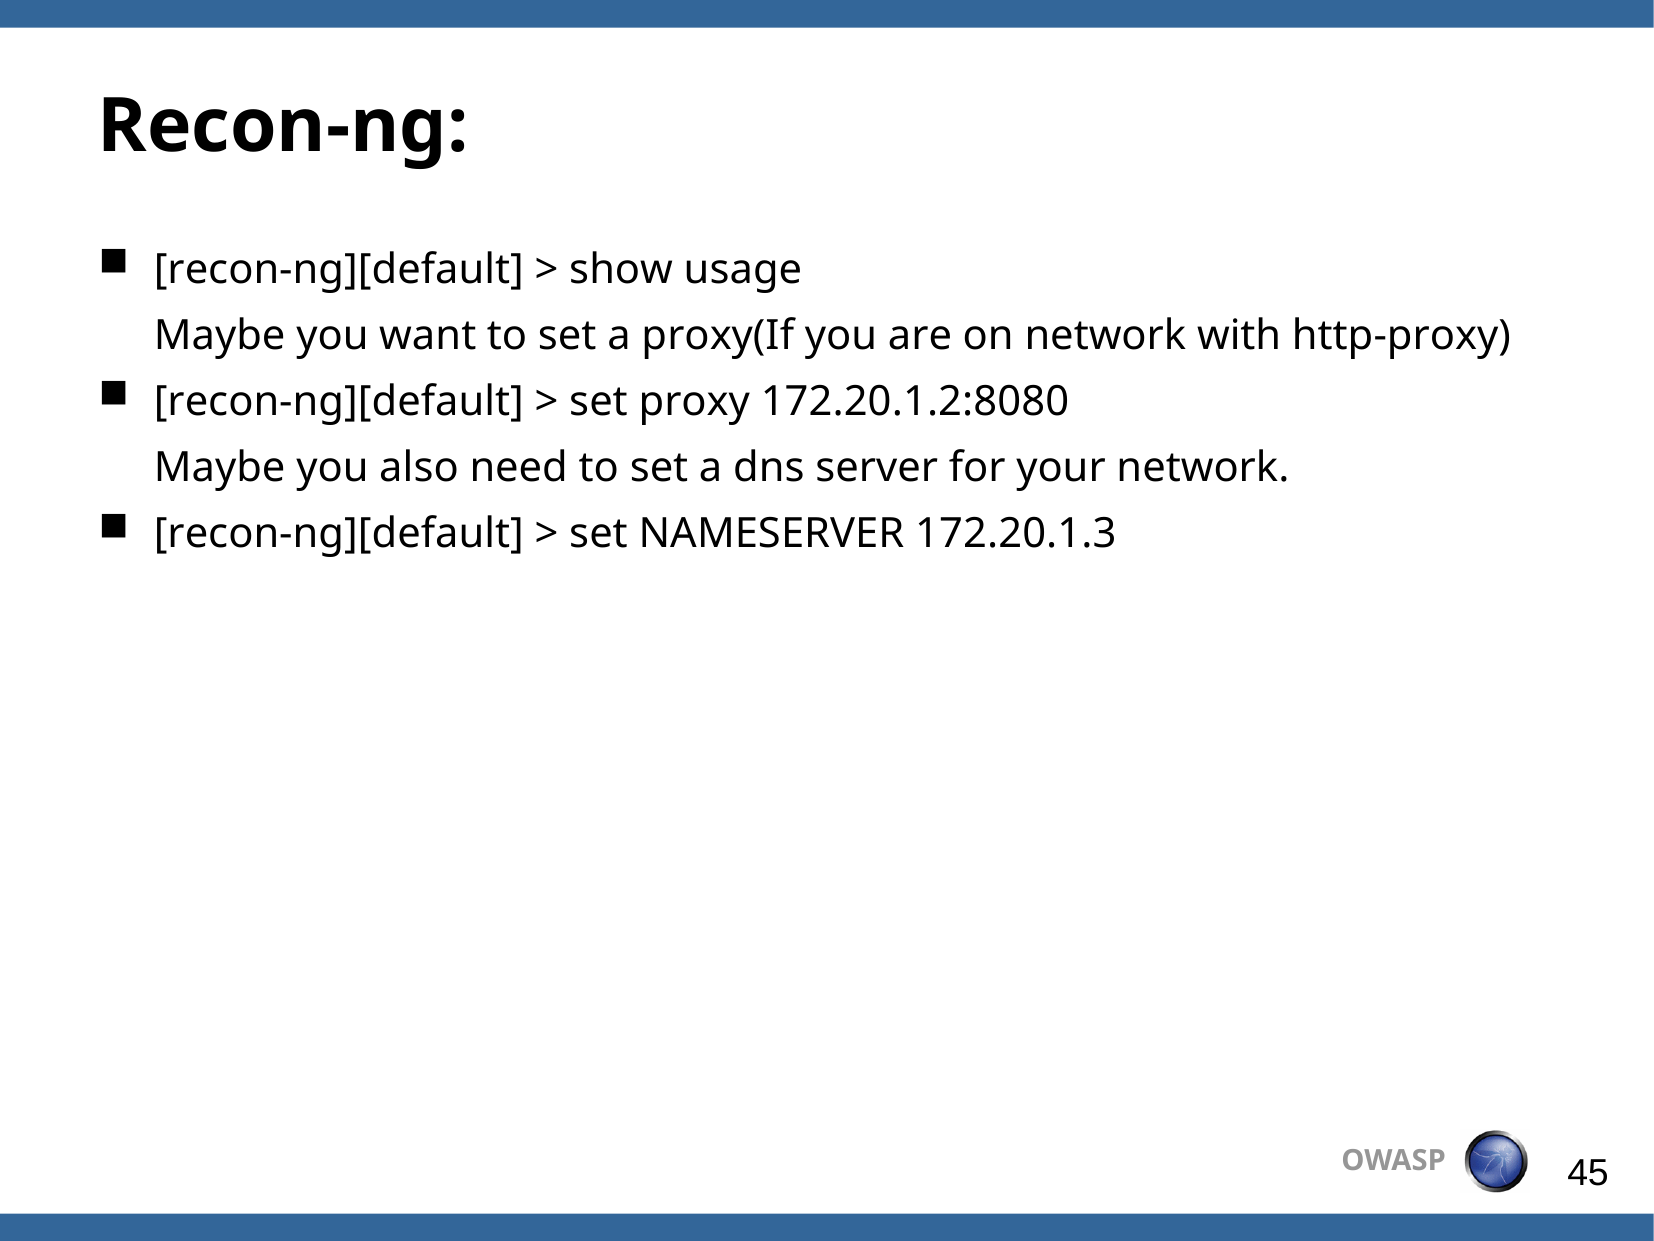

# Recon-ng:
[recon-ng][default] > show usage
Maybe you want to set a proxy(If you are on network with http-proxy)
[recon-ng][default] > set proxy 172.20.1.2:8080
Maybe you also need to set a dns server for your network.
[recon-ng][default] > set NAMESERVER 172.20.1.3
45